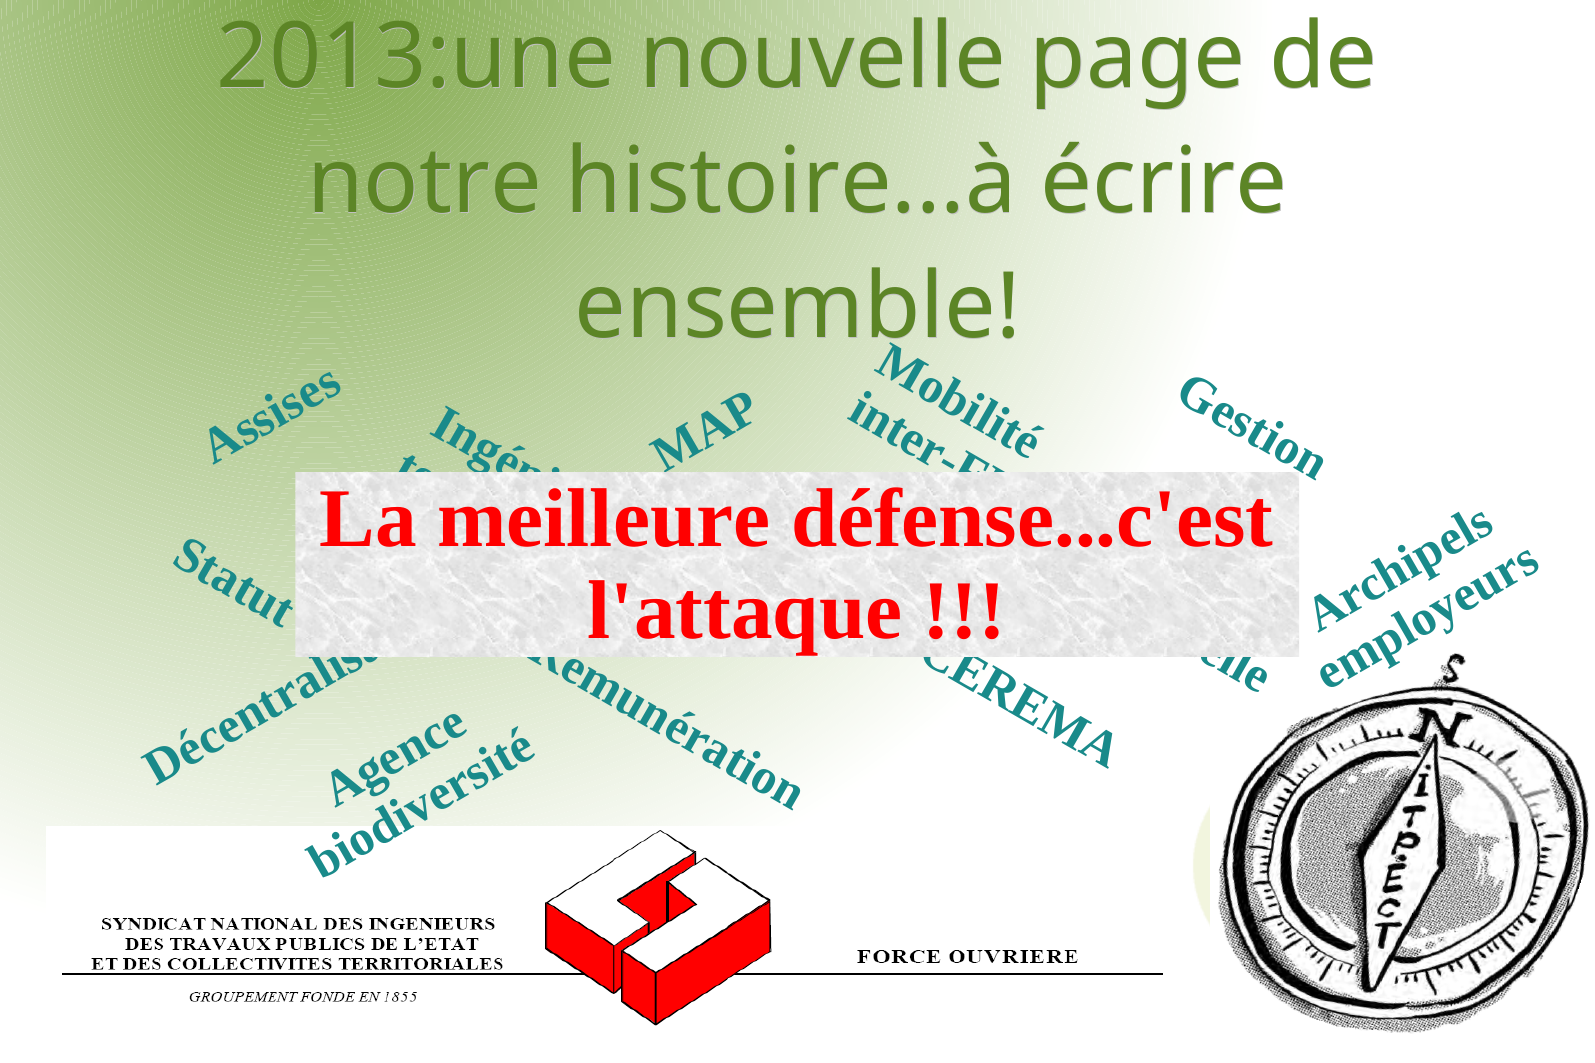

# 2013:une nouvelle page de notre histoire...à écrire ensemble!
Mobilité inter-FP
Assises
Gestion
MAP
Ingénierie territoriale
La meilleure défense...c'est l'attaque !!!
Archipels employeurs
Défense individuelle
ENTPE
Statut
Décentralisation
CEREMA
Rémunération
Agence biodiversité